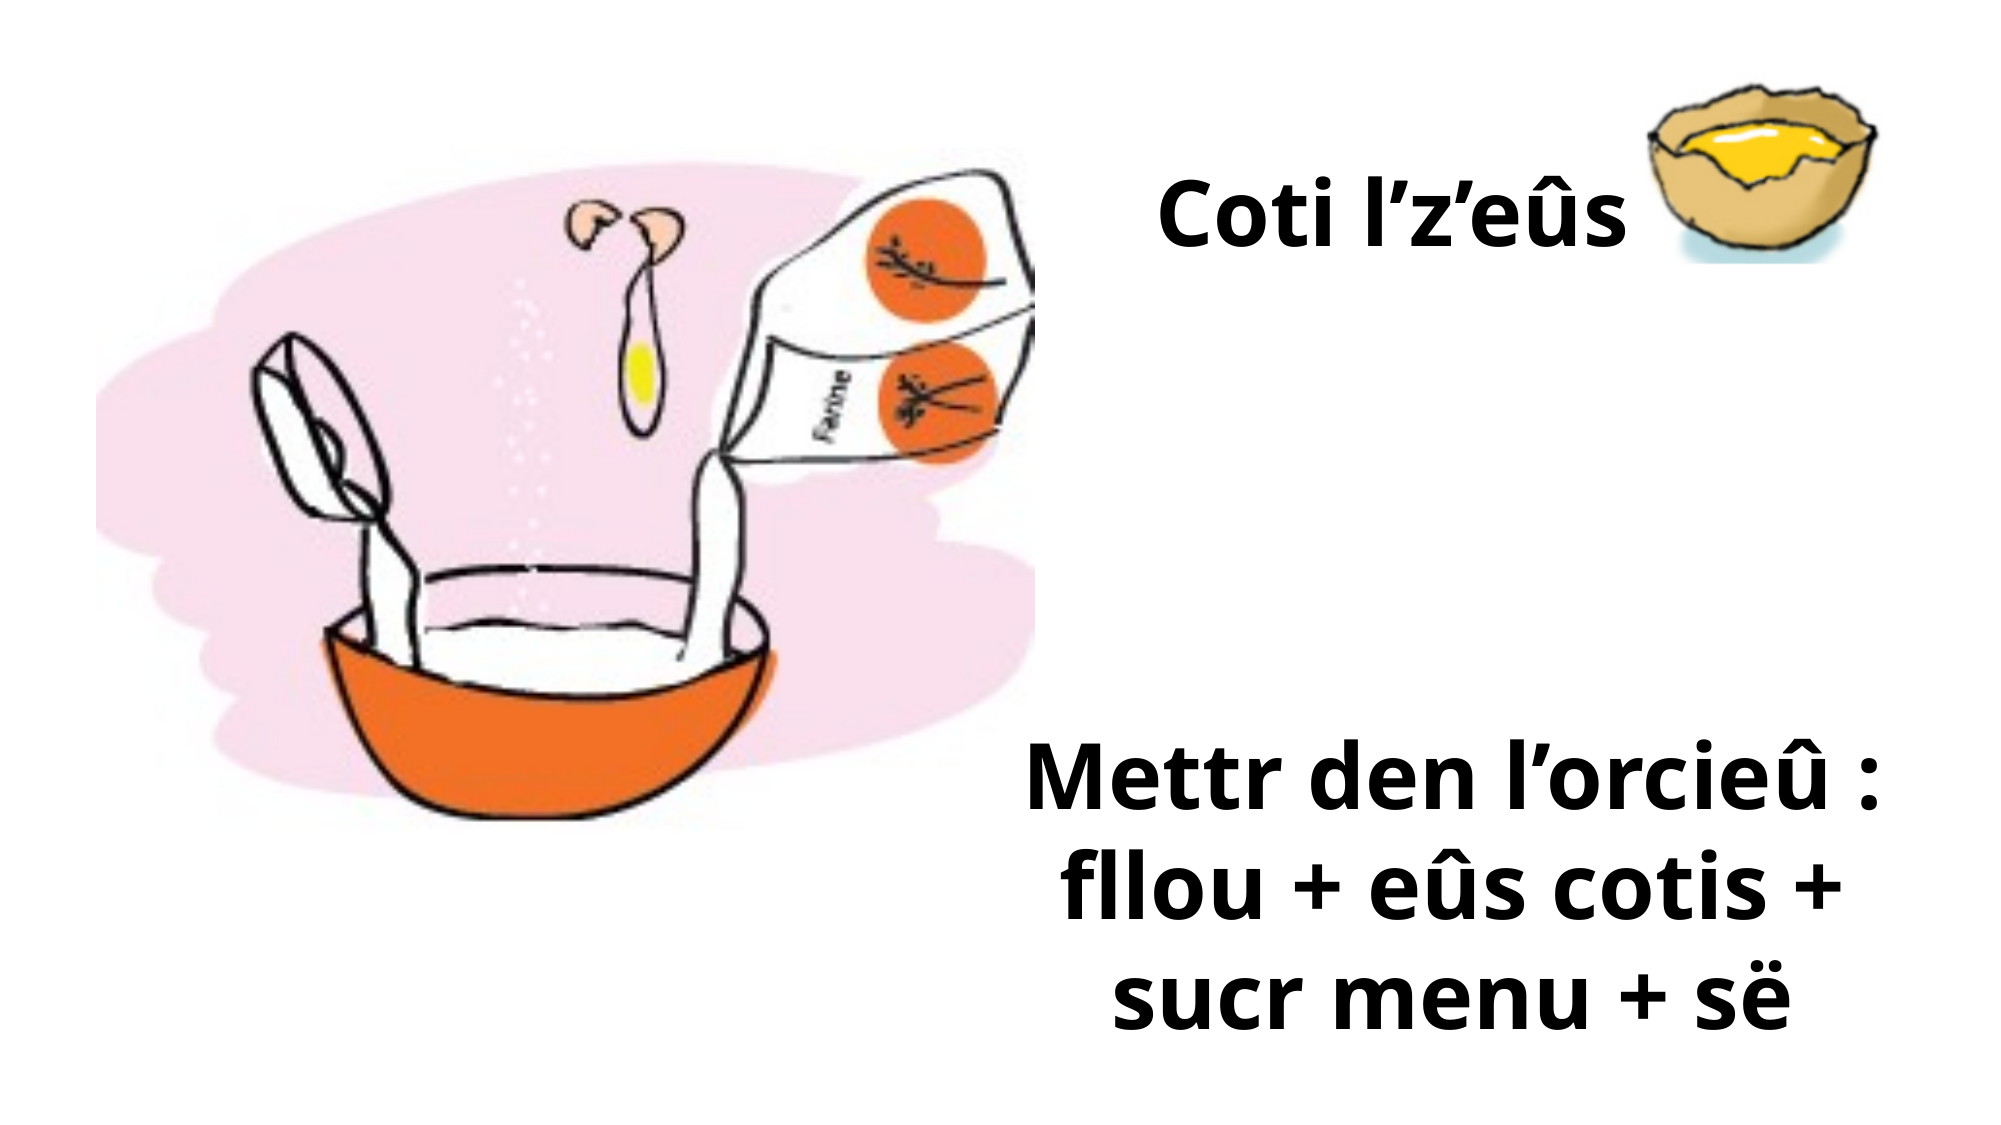

Coti l’z’eûs
Mettr den l’orcieû : fllou + eûs cotis + sucr menu + së